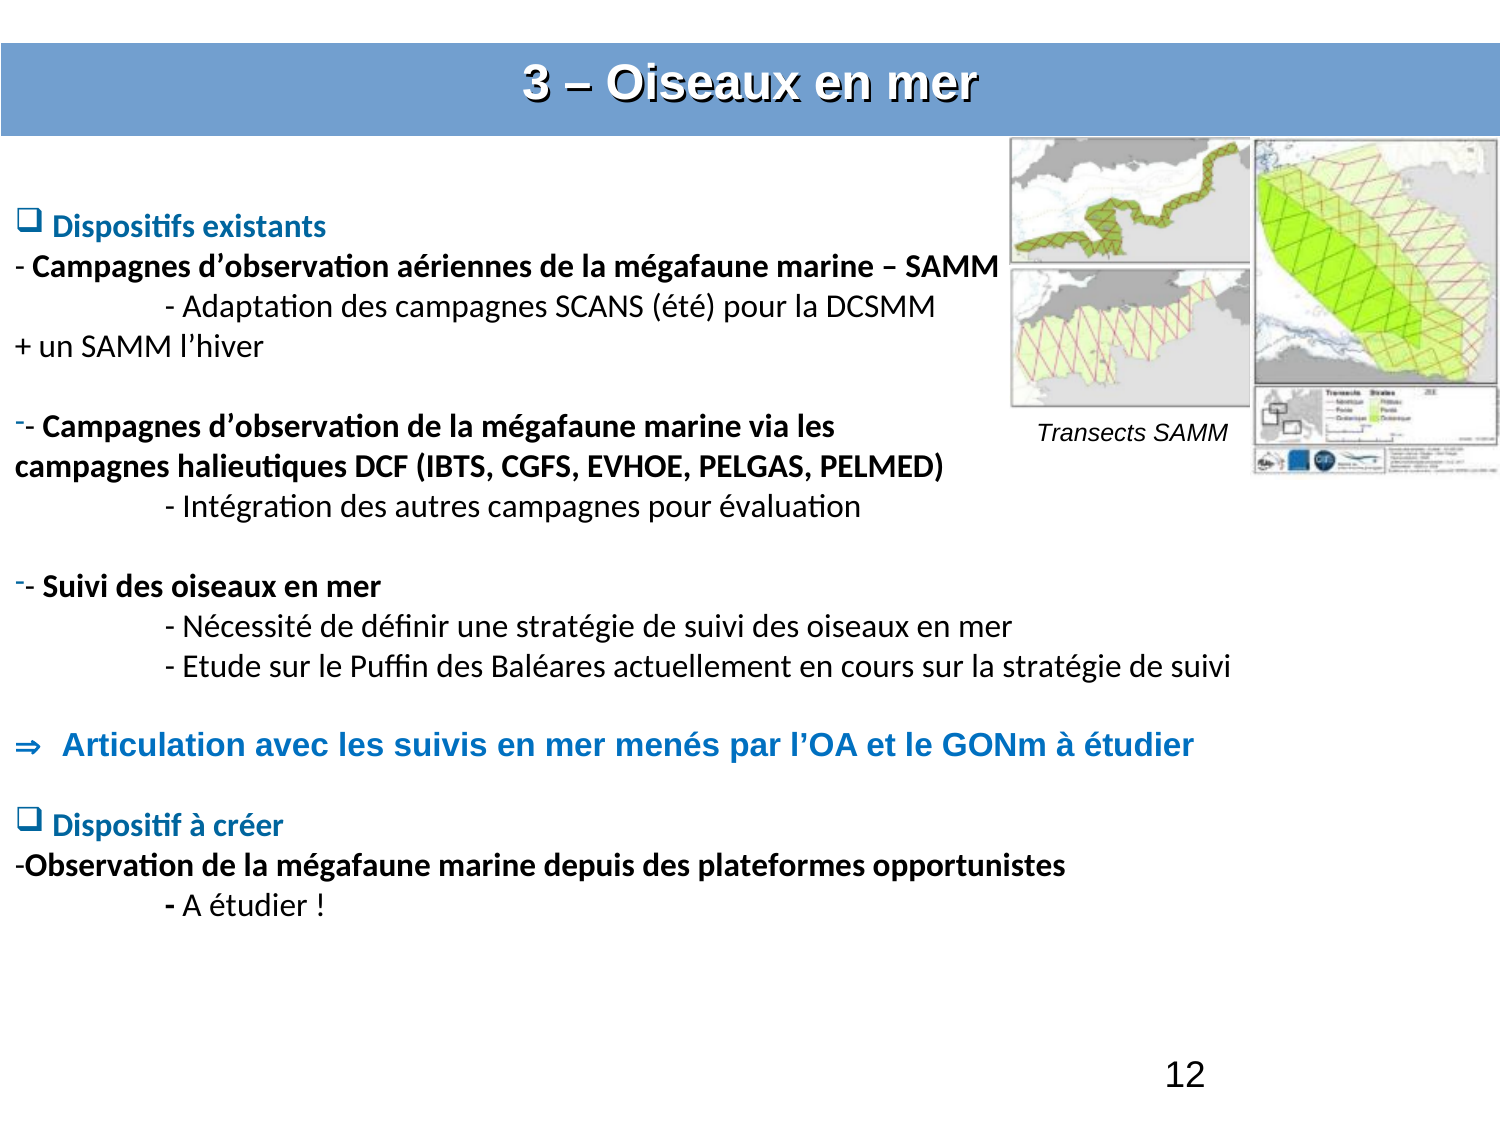

| 3 – Oiseaux en mer |
| --- |
 Dispositifs existants
- Campagnes d’observation aériennes de la mégafaune marine – SAMM
	- Adaptation des campagnes SCANS (été) pour la DCSMM
+ un SAMM l’hiver
- Campagnes d’observation de la mégafaune marine via les
campagnes halieutiques DCF (IBTS, CGFS, EVHOE, PELGAS, PELMED)
	- Intégration des autres campagnes pour évaluation
- Suivi des oiseaux en mer
	- Nécessité de définir une stratégie de suivi des oiseaux en mer
	- Etude sur le Puffin des Baléares actuellement en cours sur la stratégie de suivi
	Articulation avec les suivis en mer menés par l’OA et le GONm à étudier
 Dispositif à créer
-Observation de la mégafaune marine depuis des plateformes opportunistes
	- A étudier !
Transects SAMM